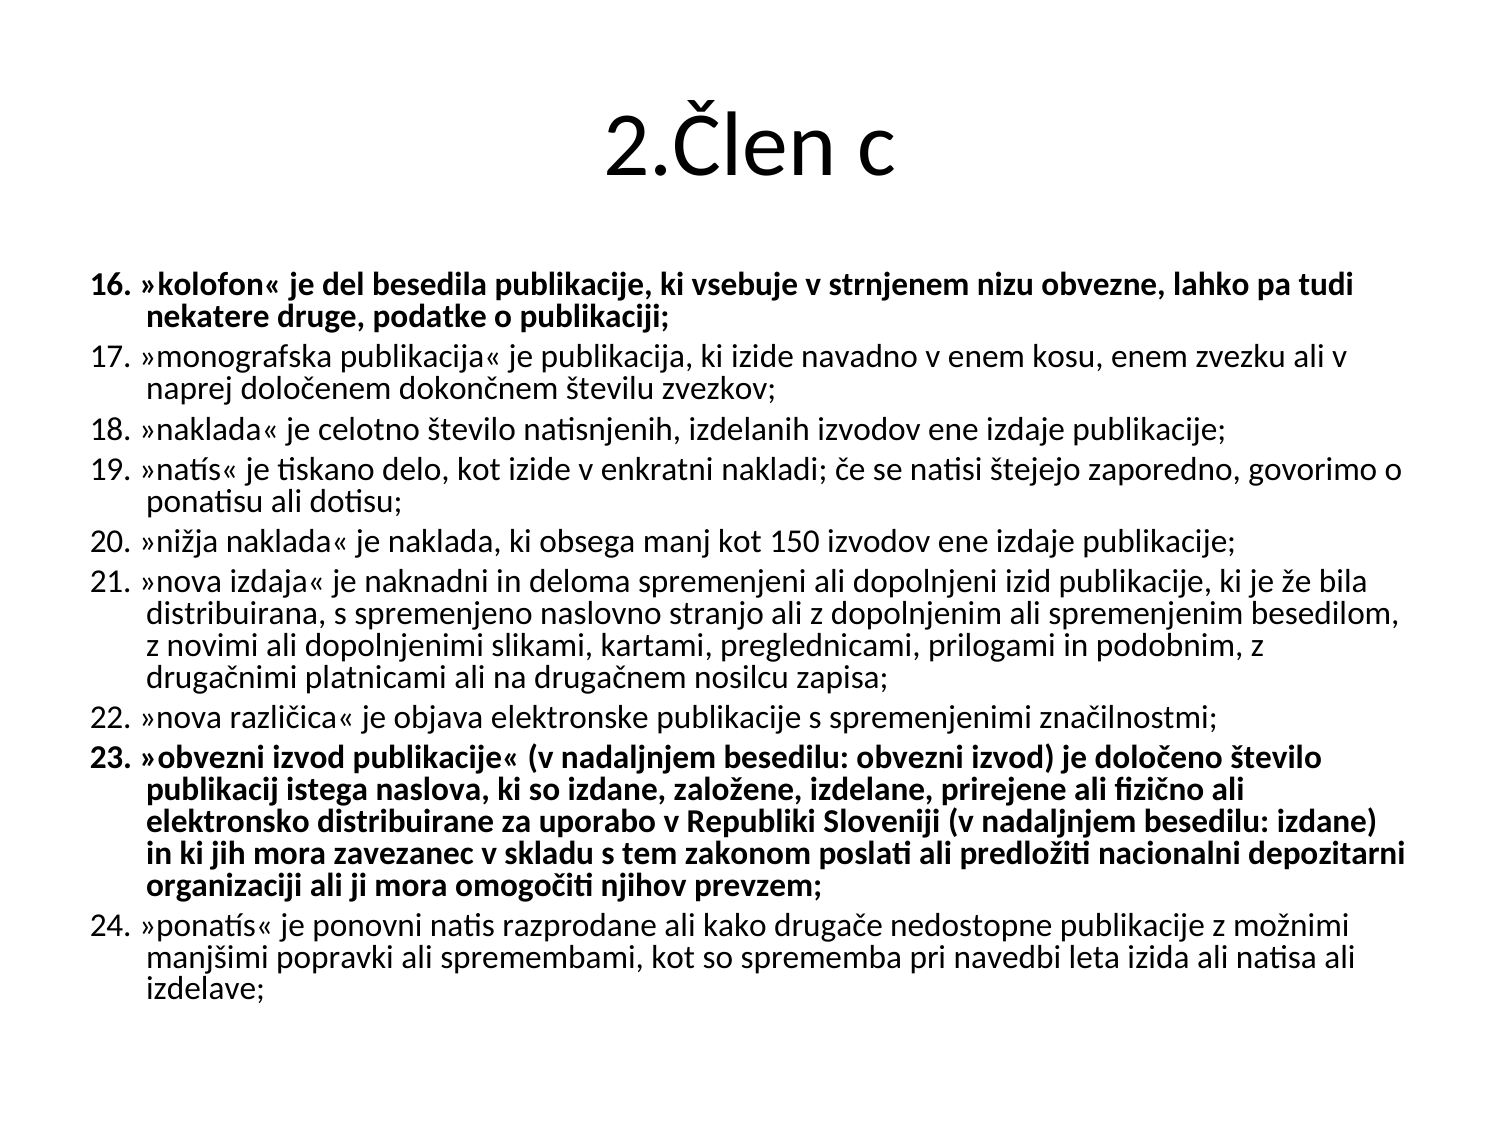

# 2.Člen c
16. »kolofon« je del besedila publikacije, ki vsebuje v strnjenem nizu obvezne, lahko pa tudi nekatere druge, podatke o publikaciji;
17. »monografska publikacija« je publikacija, ki izide navadno v enem kosu, enem zvezku ali v naprej določenem dokončnem številu zvezkov;
18. »naklada« je celotno število natisnjenih, izdelanih izvodov ene izdaje publikacije;
19. »natís« je tiskano delo, kot izide v enkratni nakladi; če se natisi štejejo zaporedno, govorimo o ponatisu ali dotisu;
20. »nižja naklada« je naklada, ki obsega manj kot 150 izvodov ene izdaje publikacije;
21. »nova izdaja« je naknadni in deloma spremenjeni ali dopolnjeni izid publikacije, ki je že bila distribuirana, s spremenjeno naslovno stranjo ali z dopolnjenim ali spremenjenim besedilom, z novimi ali dopolnjenimi slikami, kartami, preglednicami, prilogami in podobnim, z drugačnimi platnicami ali na drugačnem nosilcu zapisa;
22. »nova različica« je objava elektronske publikacije s spremenjenimi značilnostmi;
23. »obvezni izvod publikacije« (v nadaljnjem besedilu: obvezni izvod) je določeno število publikacij istega naslova, ki so izdane, založene, izdelane, prirejene ali fizično ali elektronsko distribuirane za uporabo v Republiki Sloveniji (v nadaljnjem besedilu: izdane) in ki jih mora zavezanec v skladu s tem zakonom poslati ali predložiti nacionalni depozitarni organizaciji ali ji mora omogočiti njihov prevzem;
24. »ponatís« je ponovni natis razprodane ali kako drugače nedostopne publikacije z možnimi manjšimi popravki ali spremembami, kot so sprememba pri navedbi leta izida ali natisa ali izdelave;